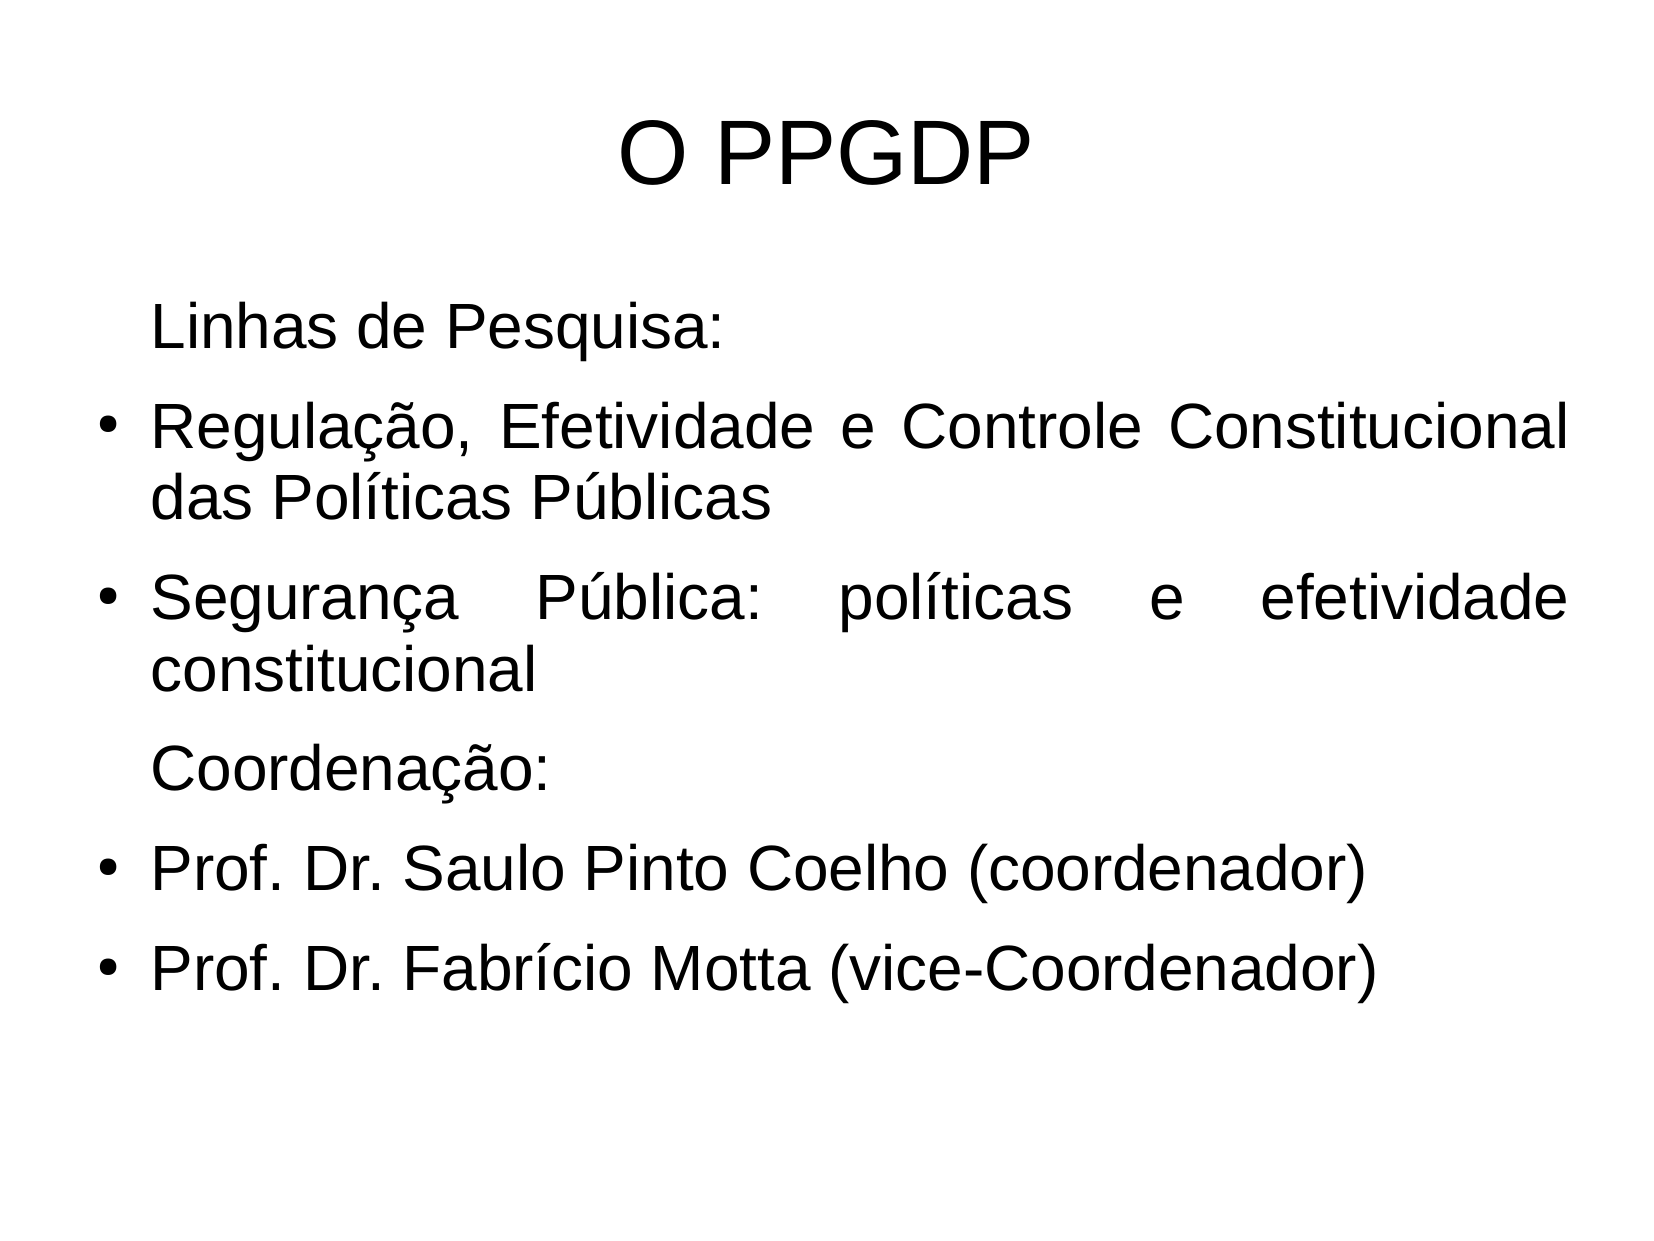

# O PPGDP
Linhas de Pesquisa:
Regulação, Efetividade e Controle Constitucional das Políticas Públicas
Segurança Pública: políticas e efetividade constitucional
Coordenação:
Prof. Dr. Saulo Pinto Coelho (coordenador)
Prof. Dr. Fabrício Motta (vice-Coordenador)